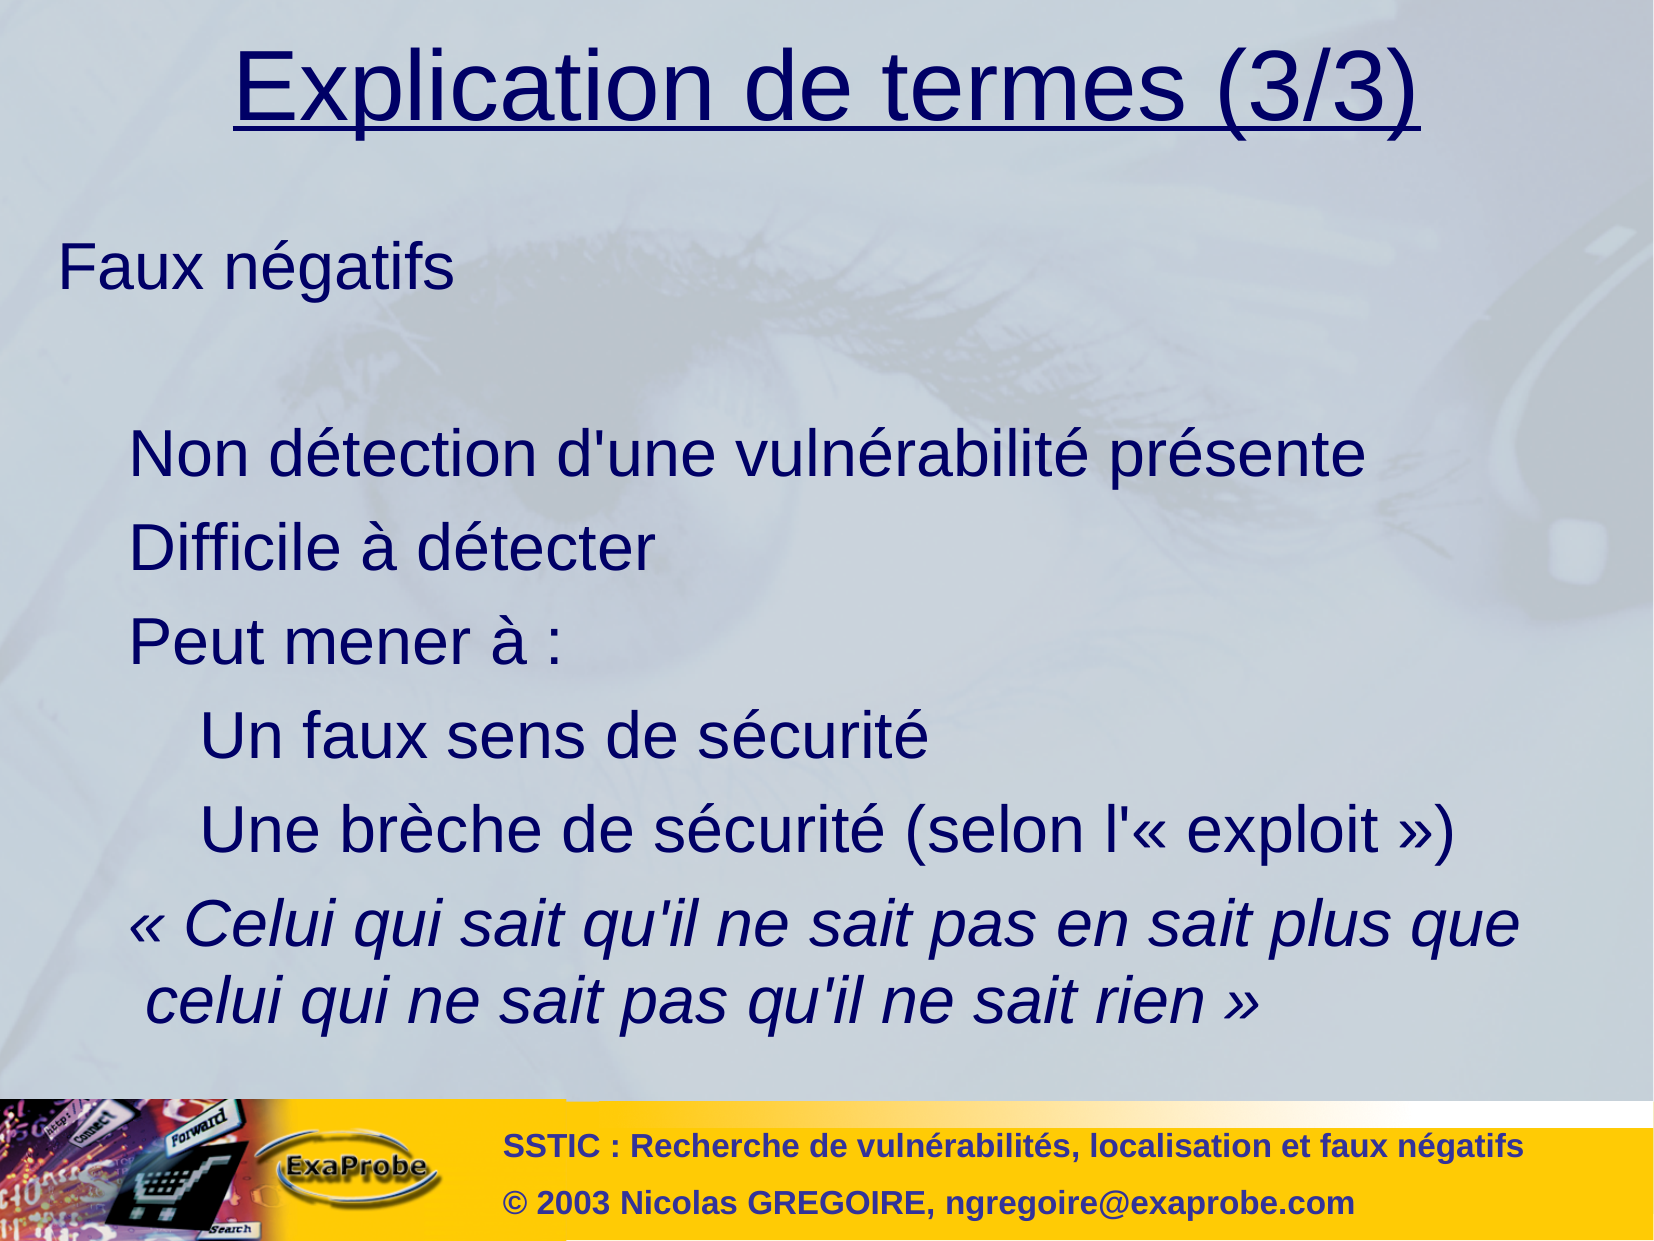

# Explication de termes (3/3)
 Faux négatifs
 Non détection d'une vulnérabilité présente
 Difficile à détecter
 Peut mener à :
 Un faux sens de sécurité
 Une brèche de sécurité (selon l'« exploit »)
 « Celui qui sait qu'il ne sait pas en sait plus que celui qui ne sait pas qu'il ne sait rien »